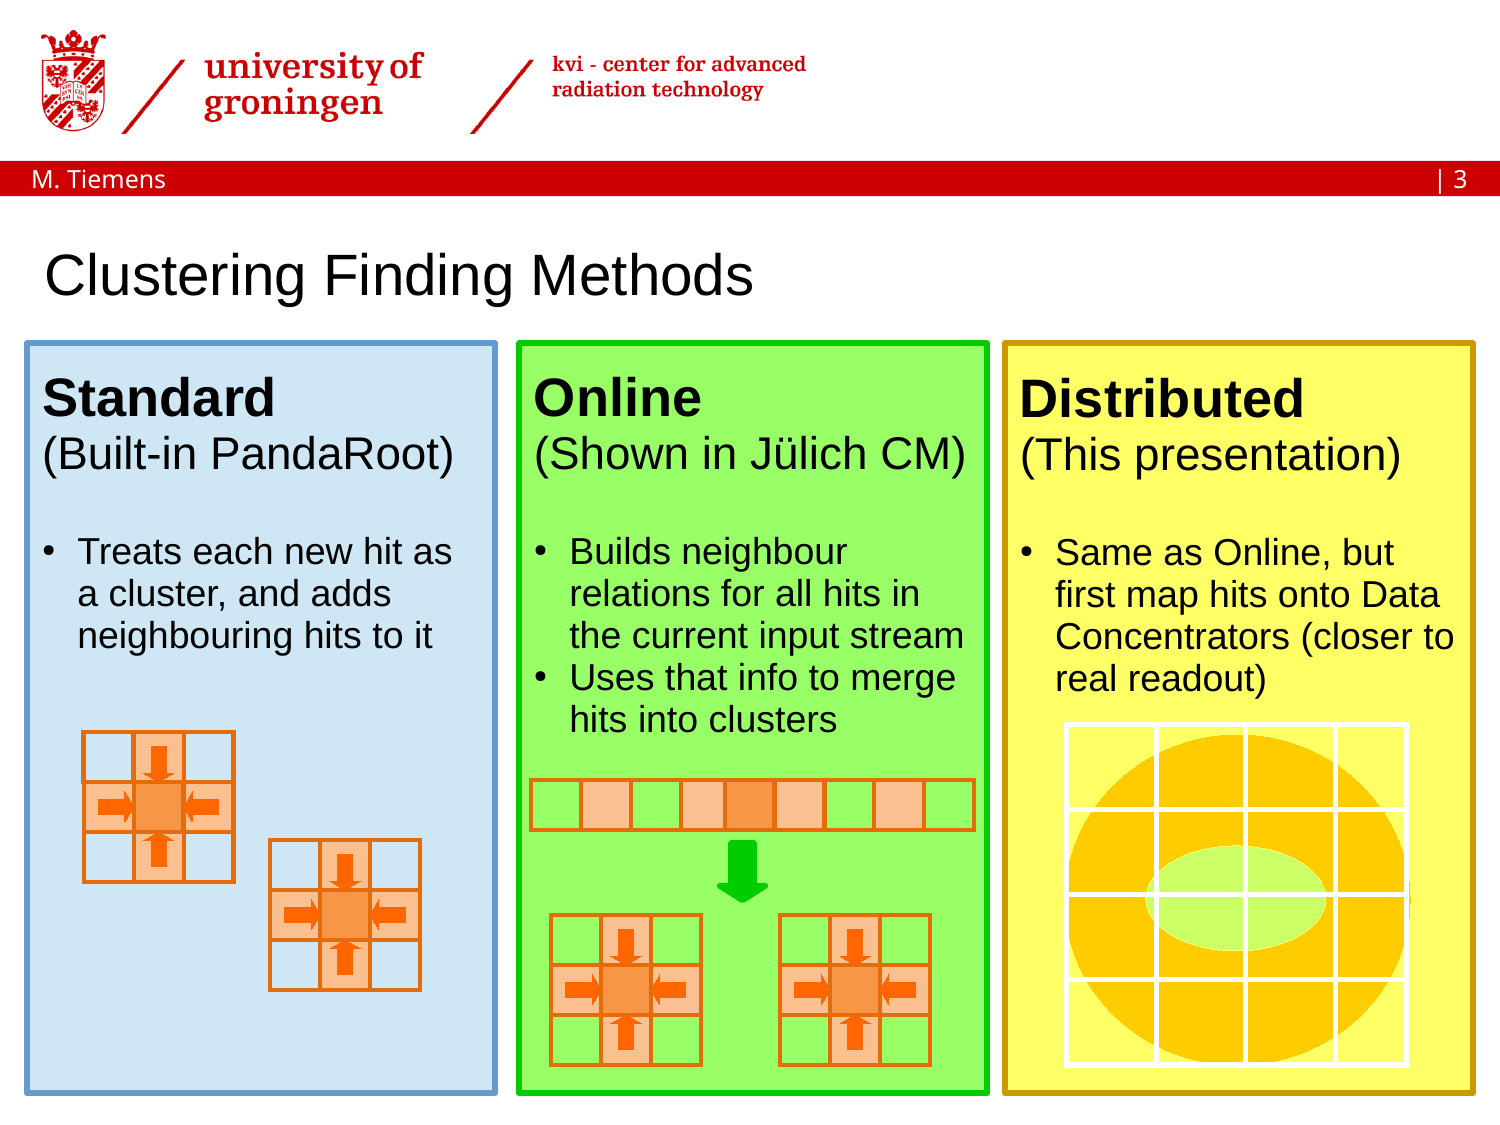

M. Tiemens
Clustering Finding Methods
Online
(Shown in Jülich CM)
Builds neighbour relations for all hits in the current input stream
Uses that info to merge hits into clusters
Distributed
(This presentation)
Same as Online, but first map hits onto Data Concentrators (closer to real readout)
| | | | |
| --- | --- | --- | --- |
| | | | |
| | | | |
| | | | |
Standard
(Built-in PandaRoot)
Treats each new hit as a cluster, and adds neighbouring hits to it